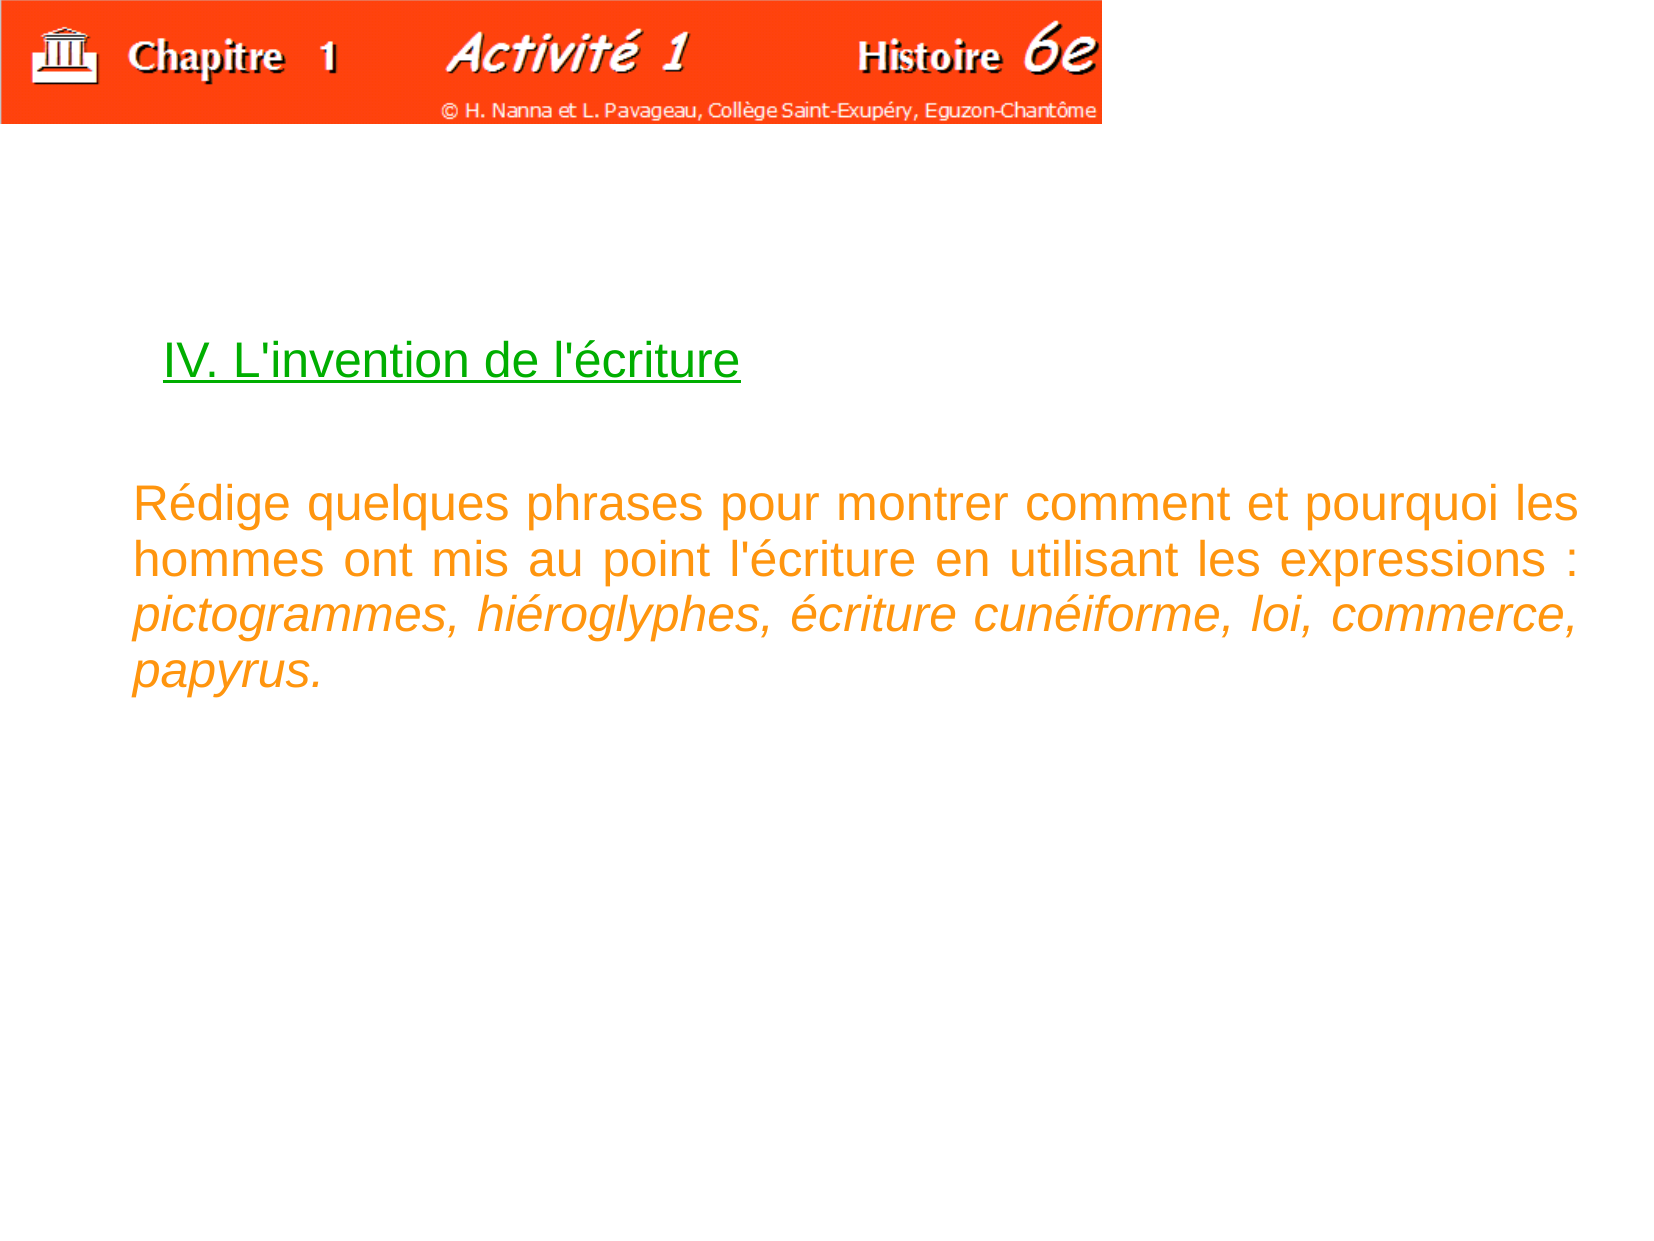

IV. L'invention de l'écriture
Rédige quelques phrases pour montrer comment et pourquoi les hommes ont mis au point l'écriture en utilisant les expressions : pictogrammes, hiéroglyphes, écriture cunéiforme, loi, commerce, papyrus.